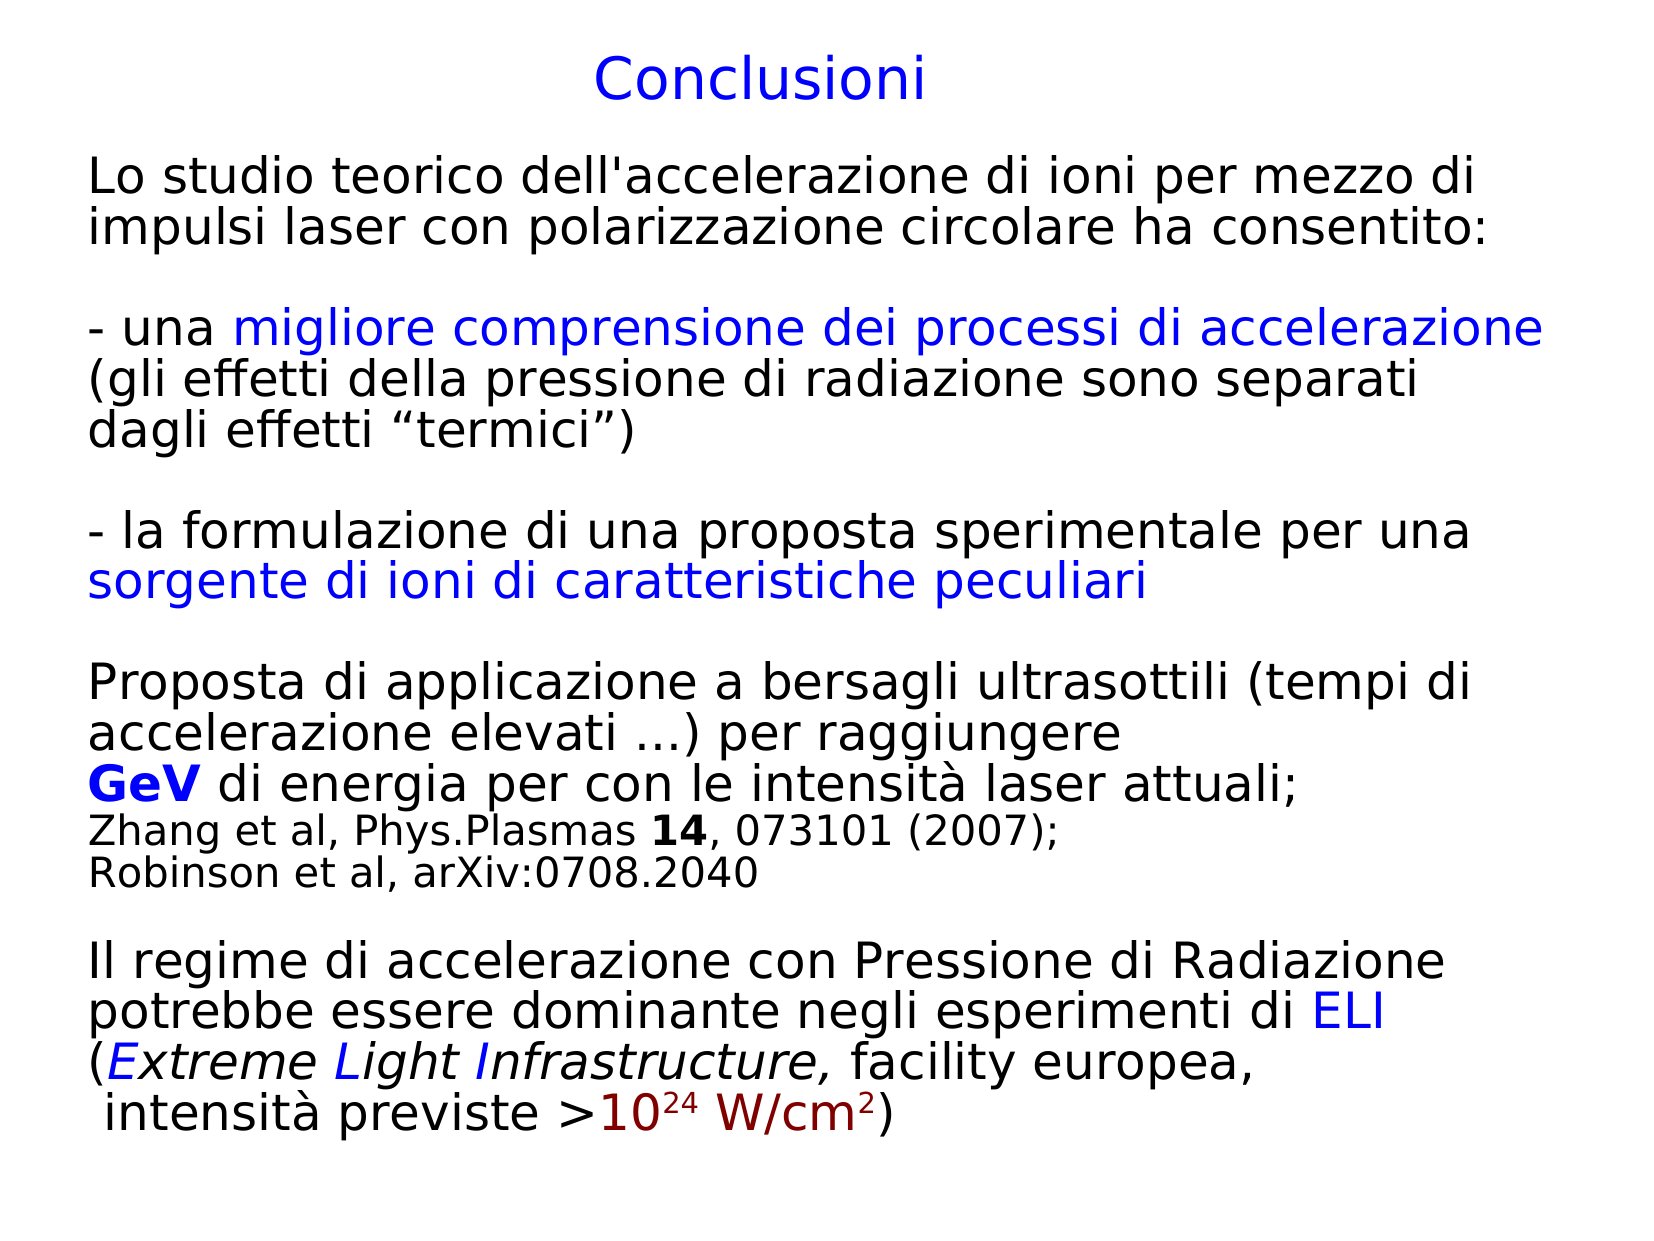

Conclusioni
Lo studio teorico dell'accelerazione di ioni per mezzo di
impulsi laser con polarizzazione circolare ha consentito:
- una migliore comprensione dei processi di accelerazione
(gli effetti della pressione di radiazione sono separati
dagli effetti “termici”)
- la formulazione di una proposta sperimentale per una
sorgente di ioni di caratteristiche peculiari
Proposta di applicazione a bersagli ultrasottili (tempi di
accelerazione elevati ...) per raggiungere
GeV di energia per con le intensità laser attuali;
Zhang et al, Phys.Plasmas 14, 073101 (2007);
Robinson et al, arXiv:0708.2040
Il regime di accelerazione con Pressione di Radiazione
potrebbe essere dominante negli esperimenti di ELI
(Extreme Light Infrastructure, facility europea,
 intensità previste >1024 W/cm2)